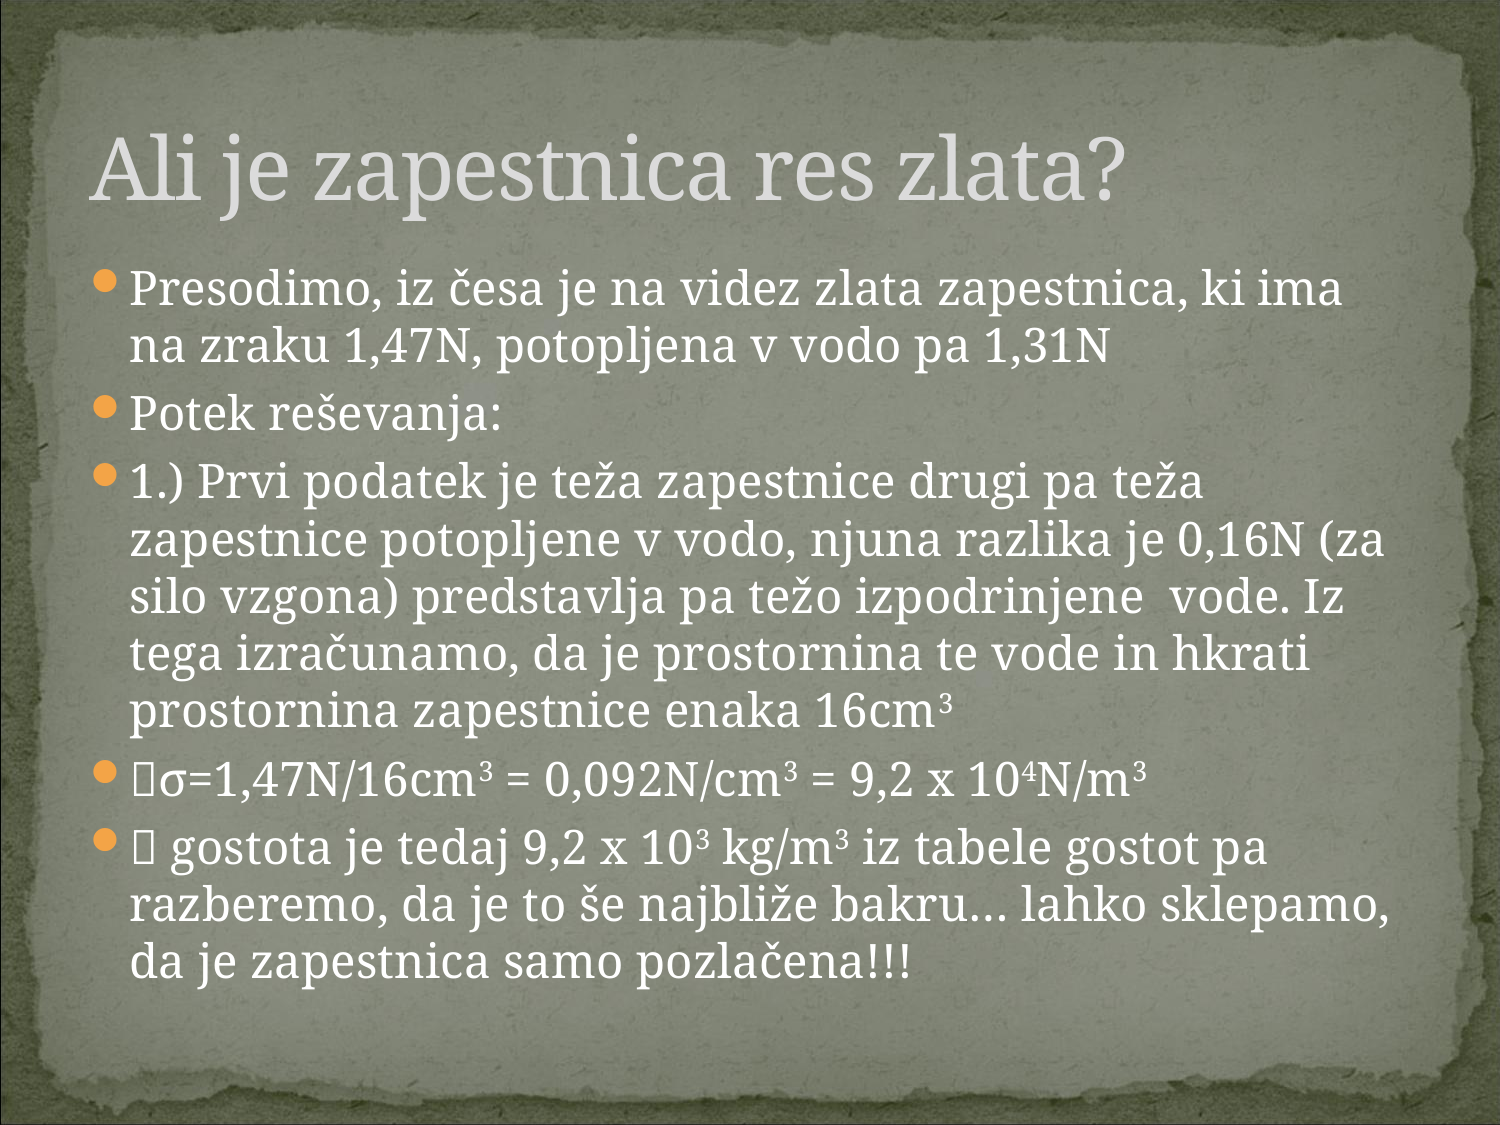

Ali je zapestnica res zlata?
# Presodimo, iz česa je na videz zlata zapestnica, ki ima na zraku 1,47N, potopljena v vodo pa 1,31N
Potek reševanja:
1.) Prvi podatek je teža zapestnice drugi pa teža zapestnice potopljene v vodo, njuna razlika je 0,16N (za silo vzgona) predstavlja pa težo izpodrinjene vode. Iz tega izračunamo, da je prostornina te vode in hkrati prostornina zapestnice enaka 16cm3
σ=1,47N/16cm3 = 0,092N/cm3 = 9,2 x 104N/m3
 gostota je tedaj 9,2 x 103 kg/m3 iz tabele gostot pa razberemo, da je to še najbliže bakru… lahko sklepamo, da je zapestnica samo pozlačena!!!